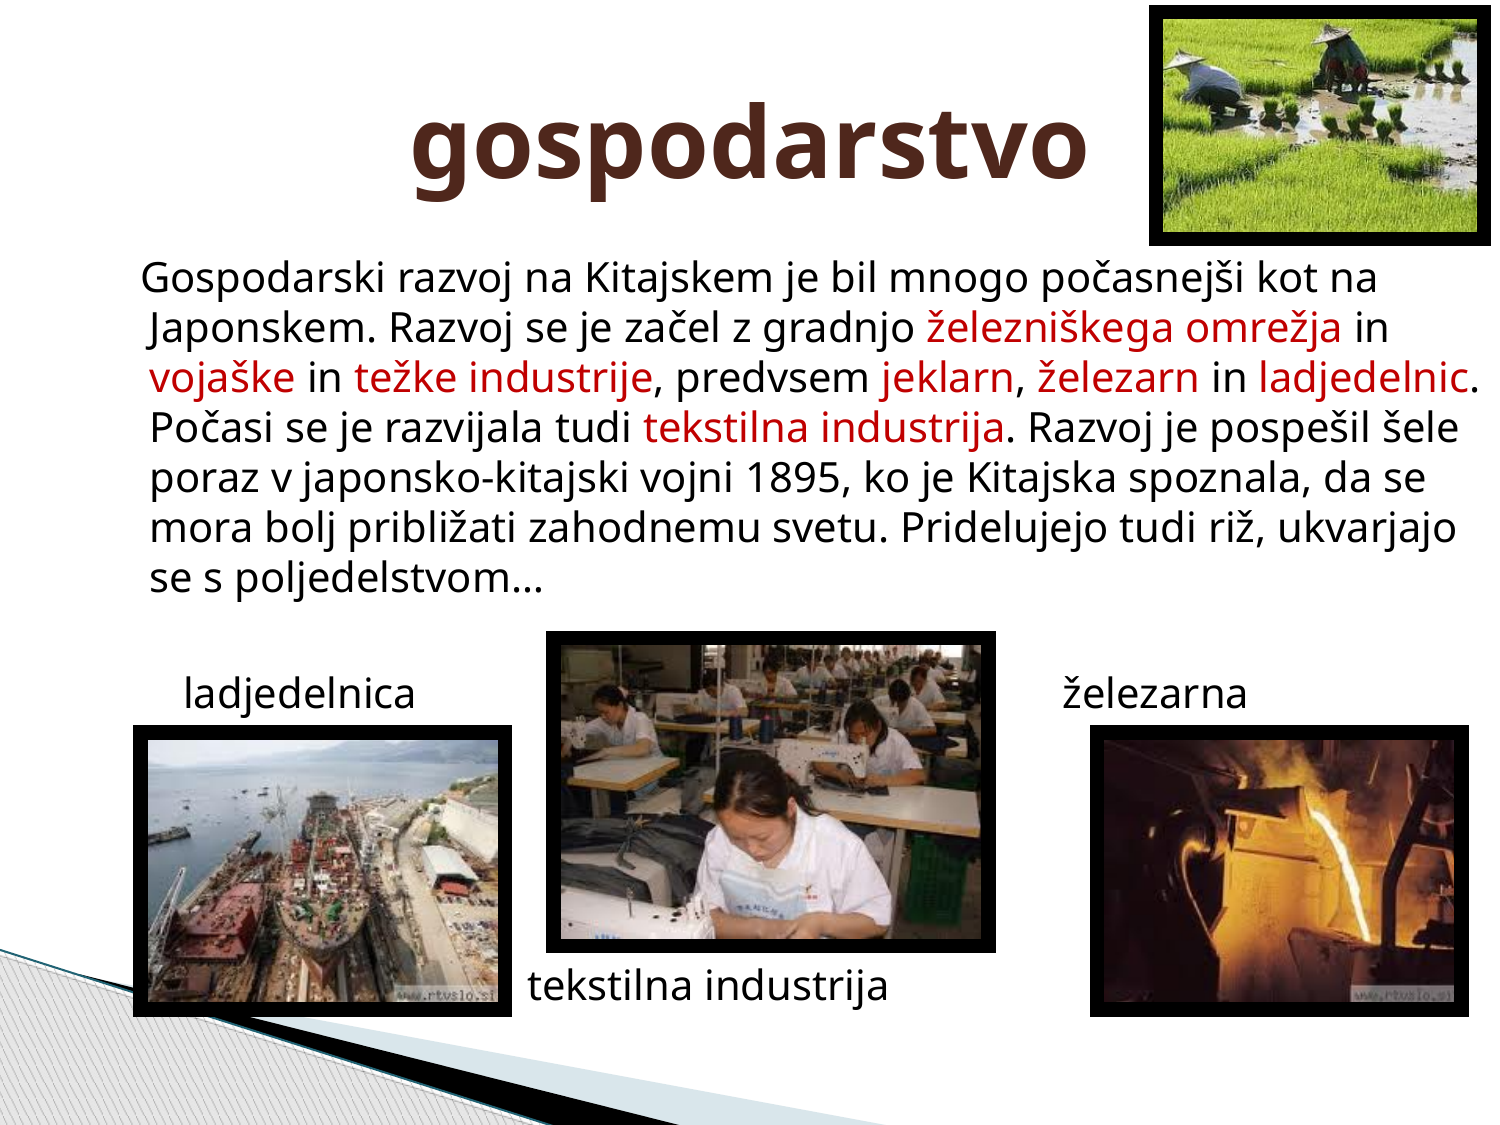

gospodarstvo
# Gospodarski razvoj na Kitajskem je bil mnogo počasnejši kot na Japonskem. Razvoj se je začel z gradnjo železniškega omrežja in vojaške in težke industrije, predvsem jeklarn, železarn in ladjedelnic. Počasi se je razvijala tudi tekstilna industrija. Razvoj je pospešil šele poraz v japonsko-kitajski vojni 1895, ko je Kitajska spoznala, da se mora bolj približati zahodnemu svetu. Pridelujejo tudi riž, ukvarjajo se s poljedelstvom…
 ladjedelnica železarna
 tekstilna industrija